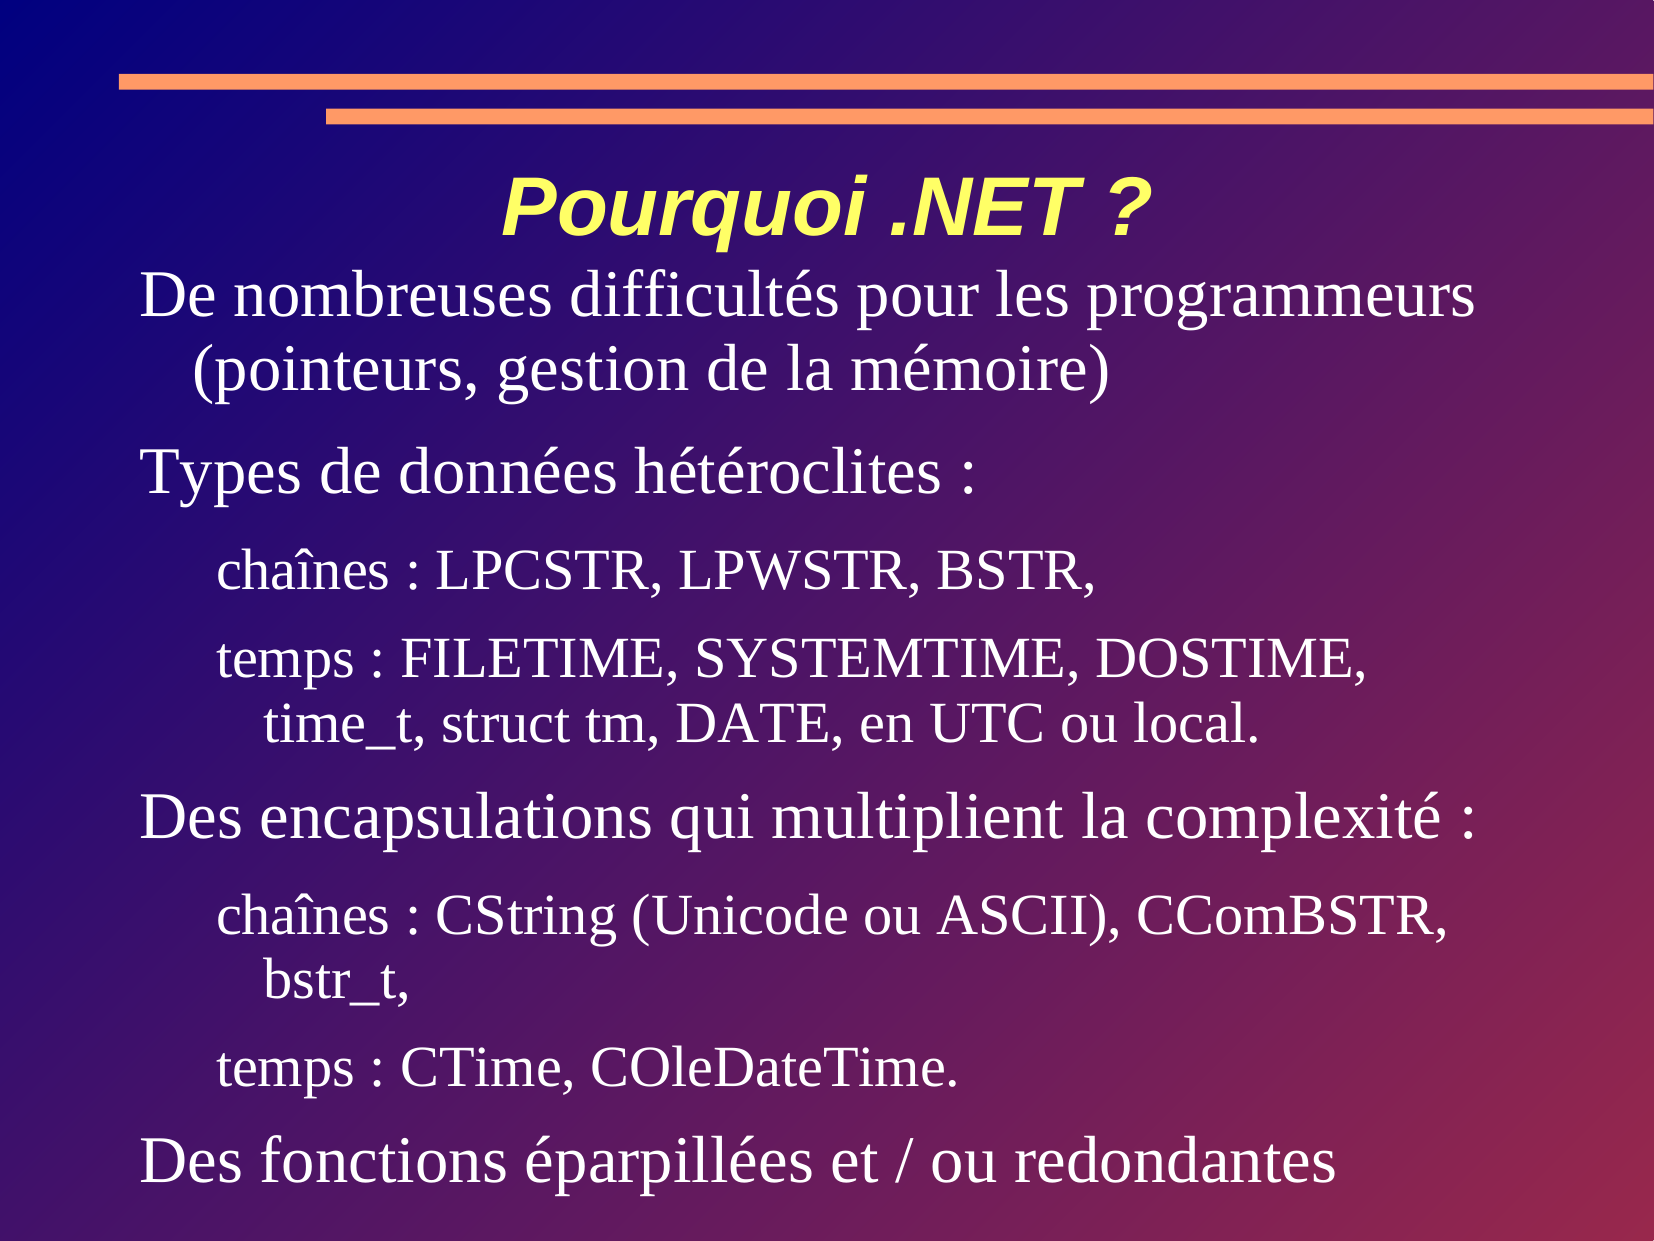

# Pourquoi .NET ?
De nombreuses difficultés pour les programmeurs
(pointeurs, gestion de la mémoire)
Types de données hétéroclites :
chaînes : LPCSTR, LPWSTR, BSTR,
temps : FILETIME, SYSTEMTIME, DOSTIME, time_t, struct tm, DATE, en UTC ou local.
Des encapsulations qui multiplient la complexité :
chaînes : CString (Unicode ou ASCII), CComBSTR, bstr_t,
temps : CTime, COleDateTime.
Des fonctions éparpillées et / ou redondantes